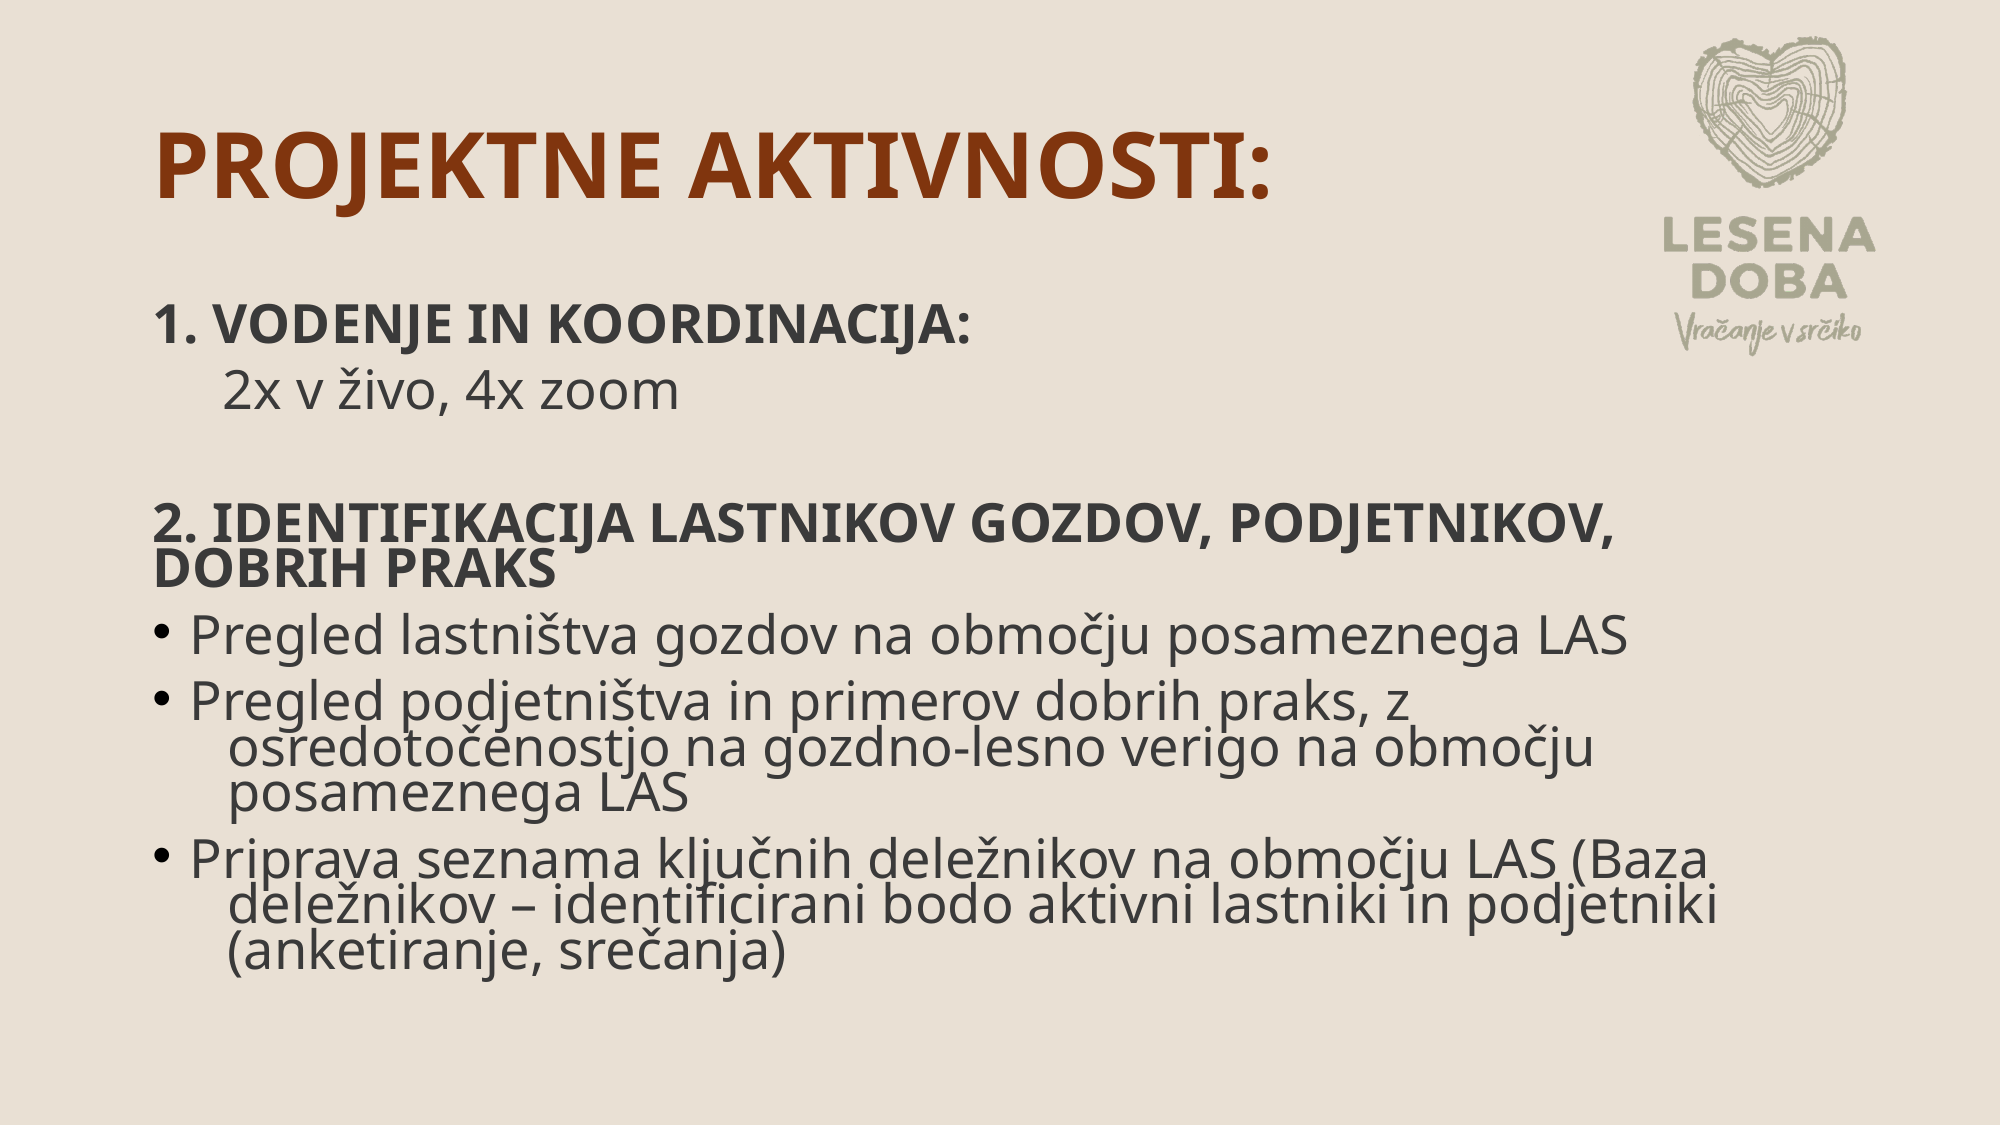

# PROJEKTNE AKTIVNOSTI:
1. VODENJE IN KOORDINACIJA:
 2x v živo, 4x zoom
2. IDENTIFIKACIJA LASTNIKOV GOZDOV, PODJETNIKOV, DOBRIH PRAKS
Pregled lastništva gozdov na območju posameznega LAS
Pregled podjetništva in primerov dobrih praks, z osredotočenostjo na gozdno-lesno verigo na območju posameznega LAS
Priprava seznama ključnih deležnikov na območju LAS (Baza deležnikov – identificirani bodo aktivni lastniki in podjetniki (anketiranje, srečanja)